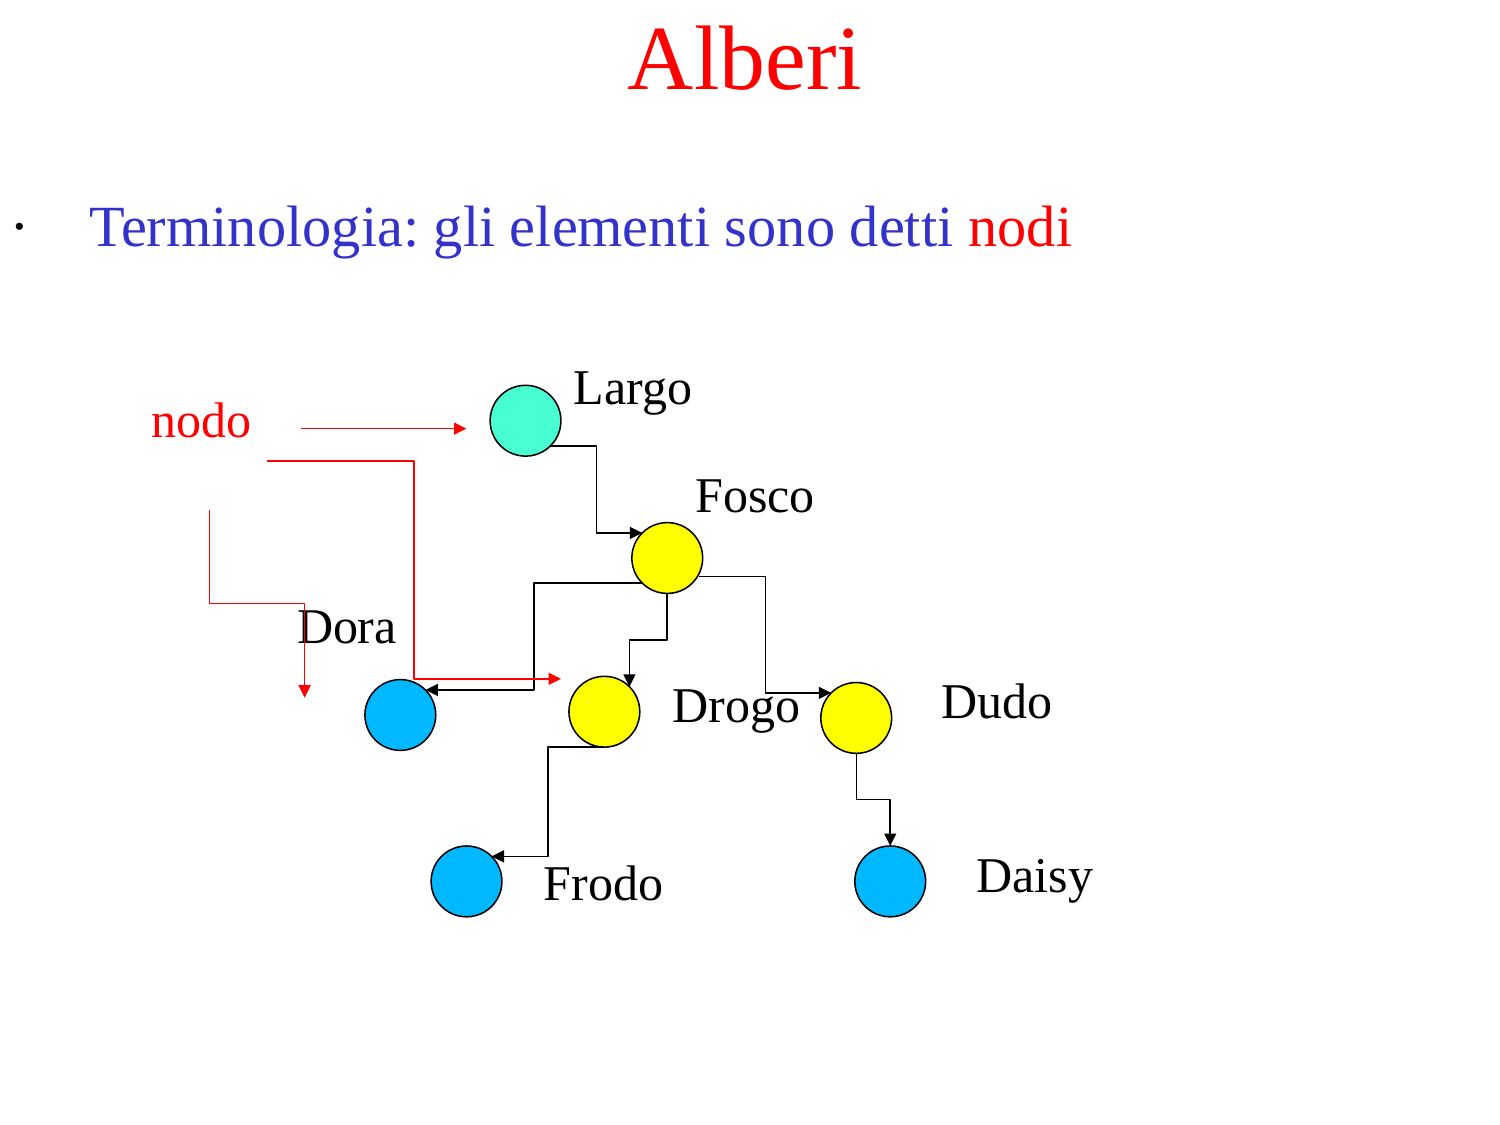

# Alberi
Terminologia: gli elementi sono detti nodi
Largo
nodo
Fosco
Dora
Dudo
Drogo
Daisy
Frodo